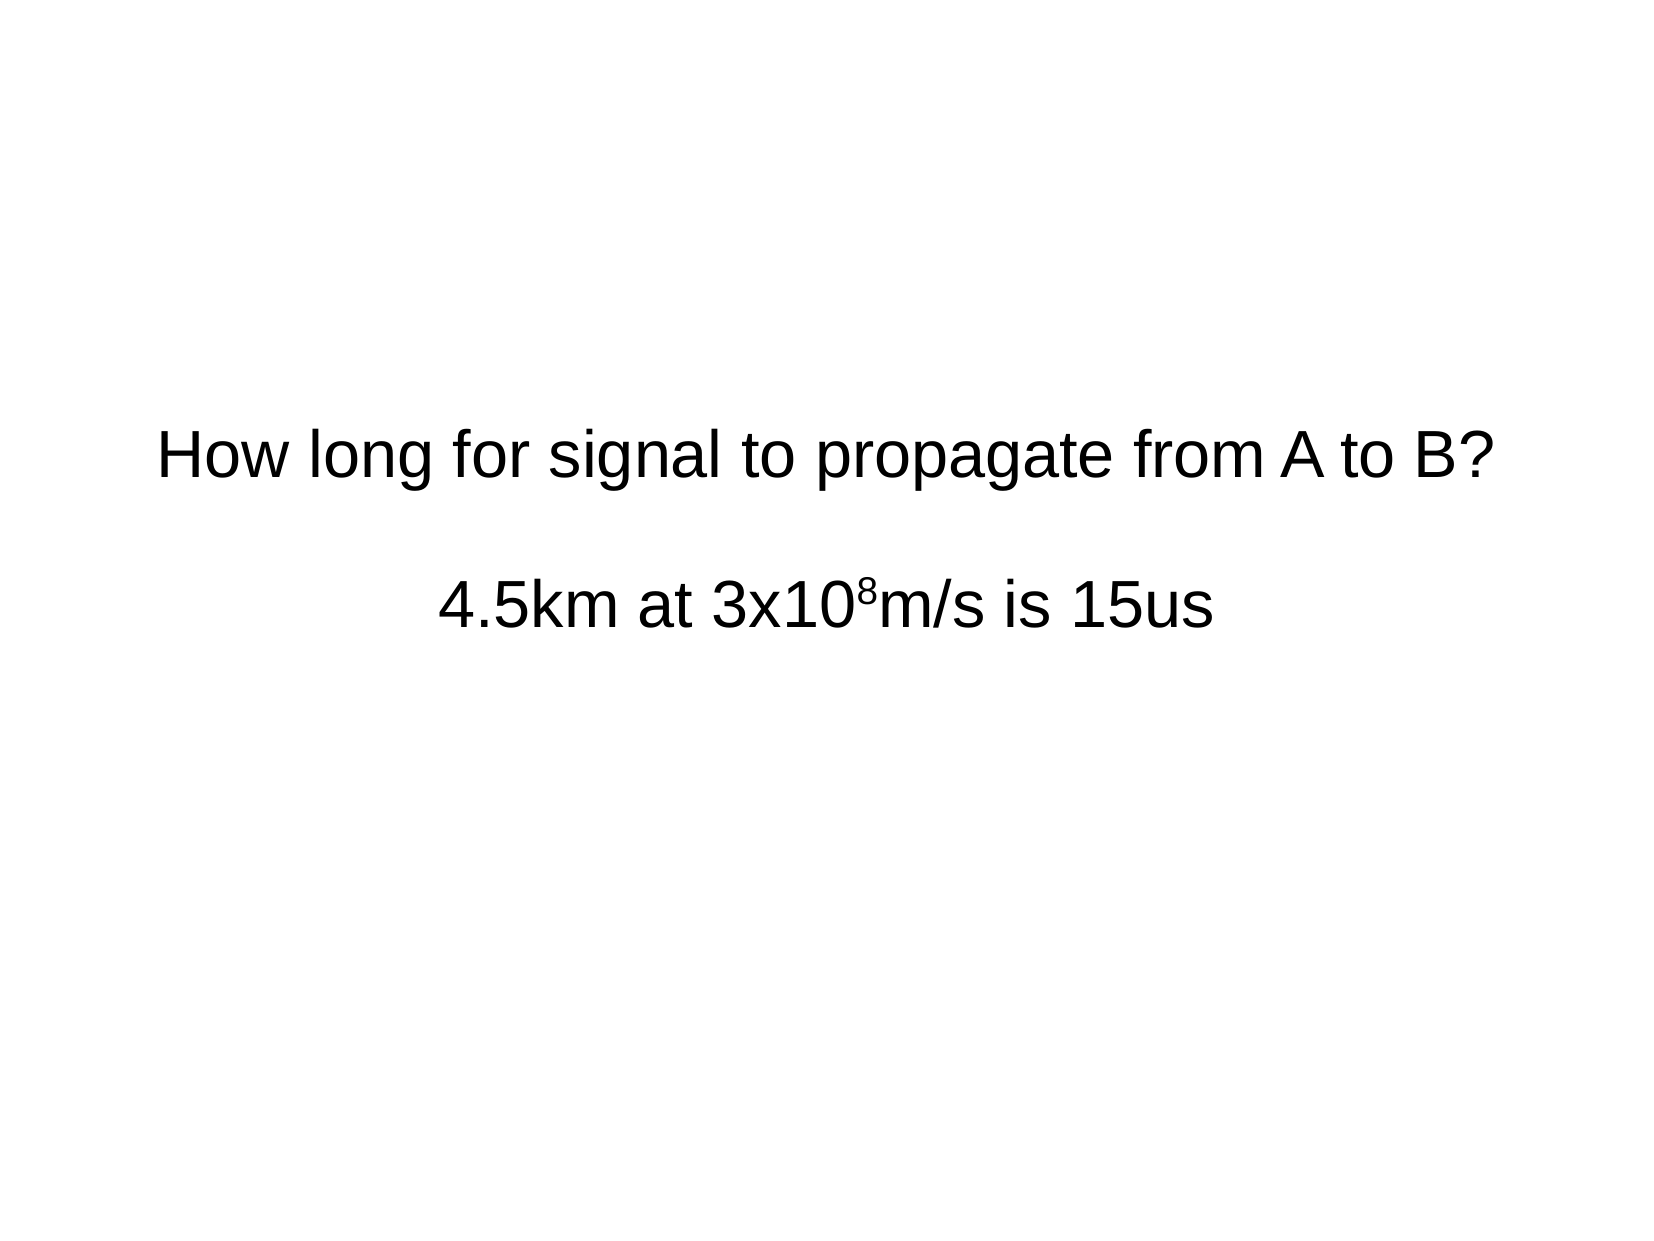

# How long for signal to propagate from A to B?
4.5km at 3x108m/s is 15us